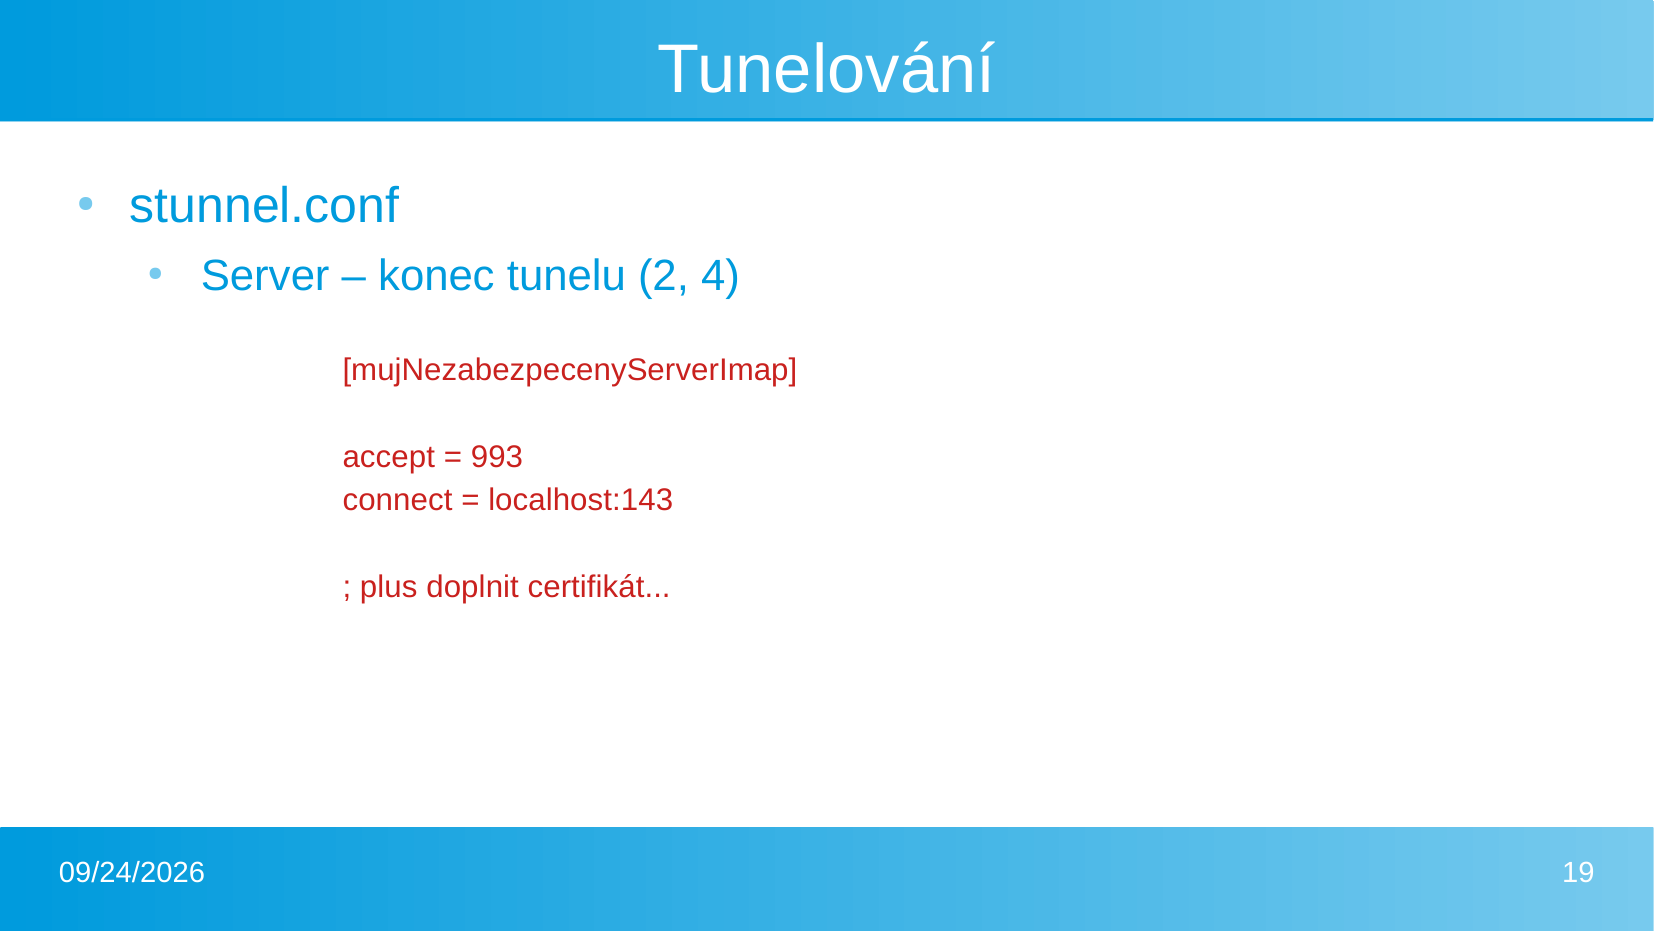

# Tunelování
stunnel.conf
Server – konec tunelu (2, 4)
[mujNezabezpecenyServerImap]
accept = 993
connect = localhost:143
; plus doplnit certifikát...
19